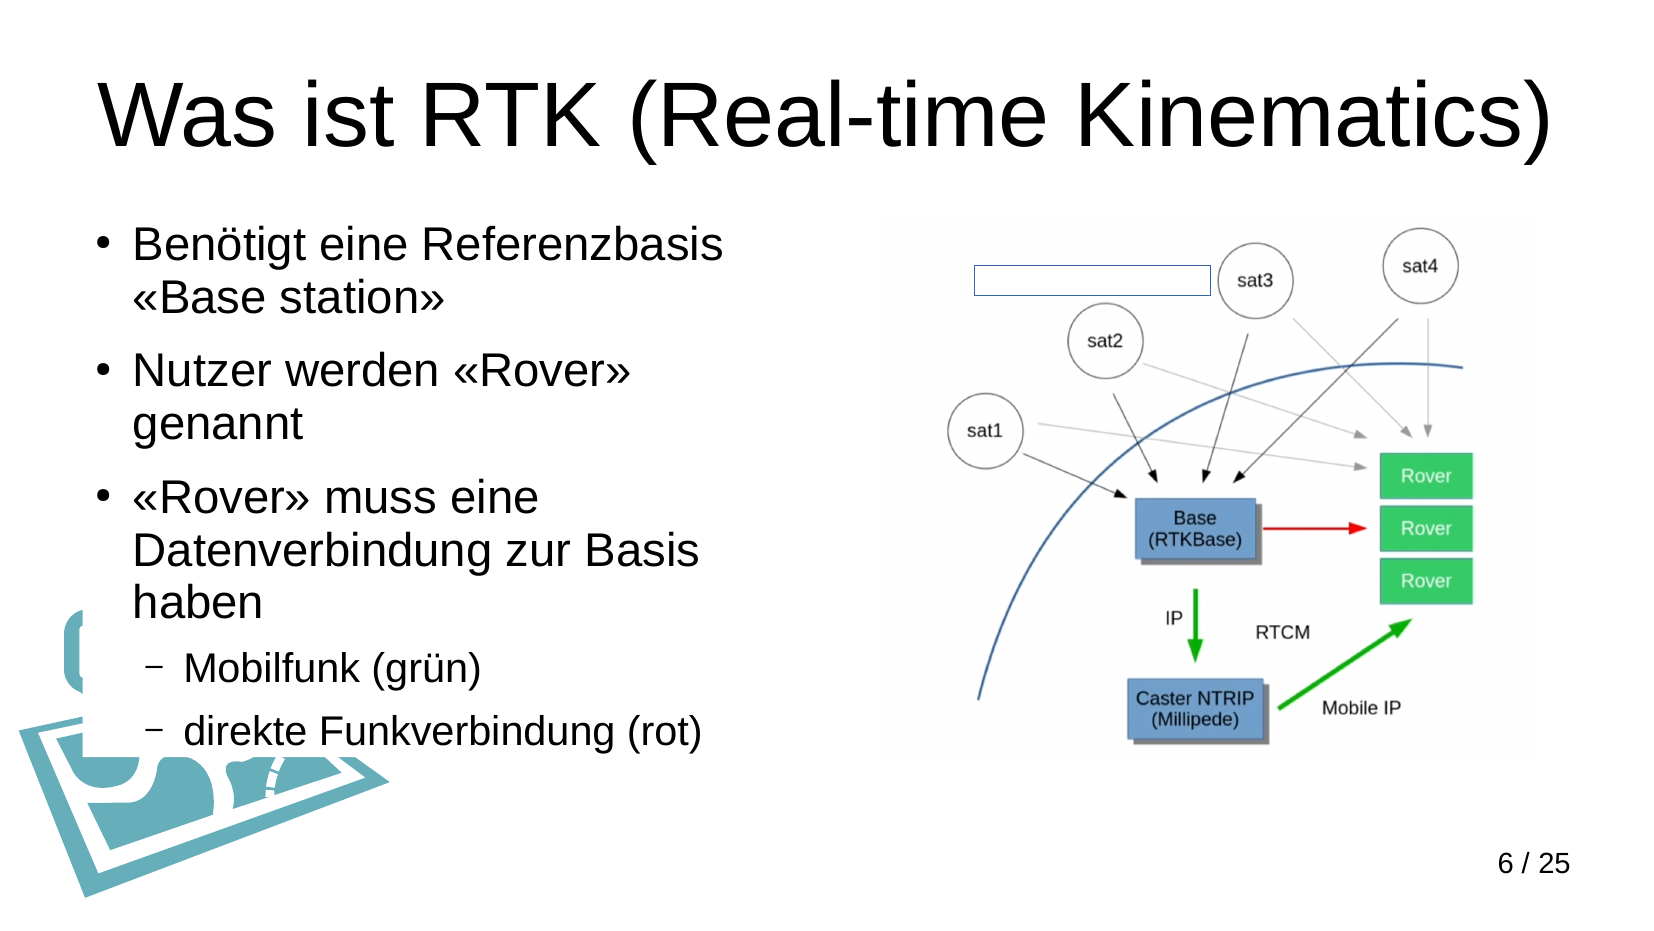

# Was ist RTK (Real-time Kinematics)
Benötigt eine Referenzbasis «Base station»
Nutzer werden «Rover» genannt
«Rover» muss eine Datenverbindung zur Basis haben
Mobilfunk (grün)
direkte Funkverbindung (rot)
6